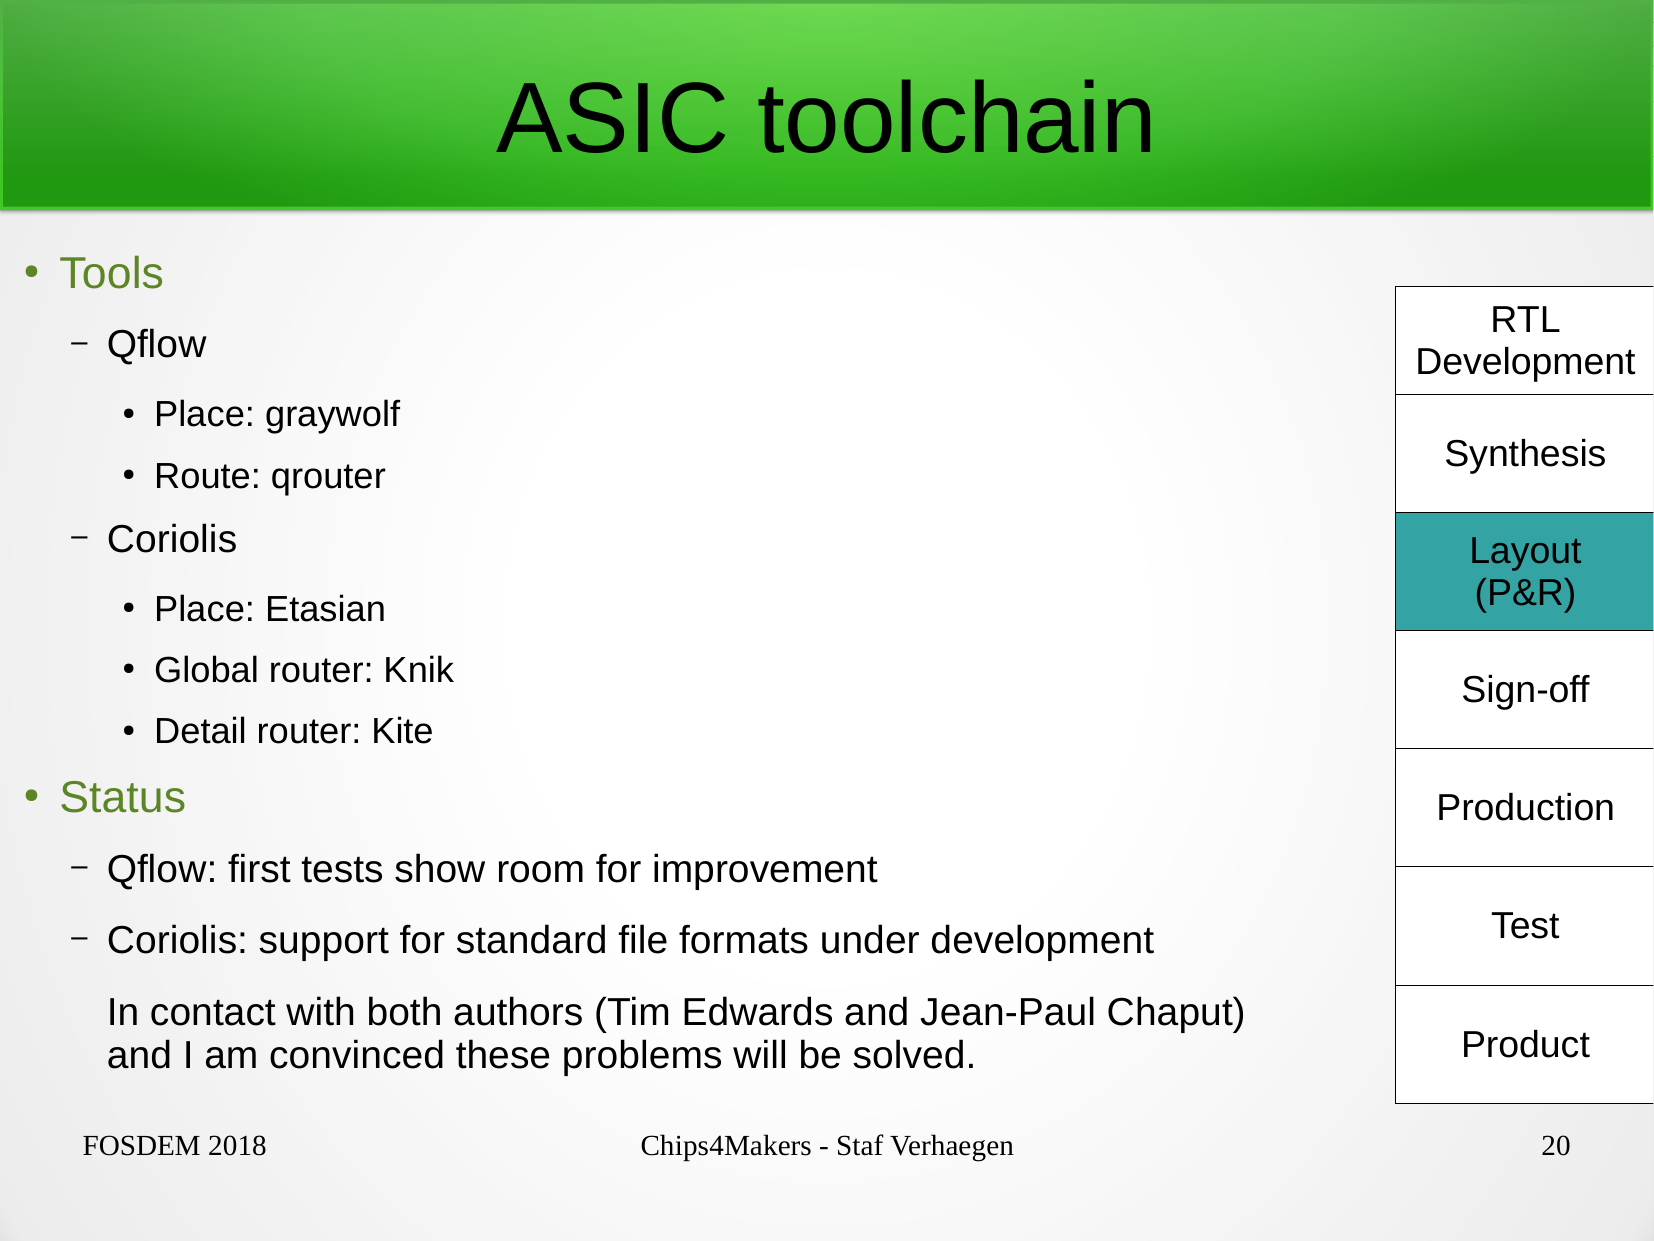

# ASIC toolchain
Tools
Qflow
Place: graywolf
Route: qrouter
Coriolis
Place: Etasian
Global router: Knik
Detail router: Kite
Status
Qflow: first tests show room for improvement
Coriolis: support for standard file formats under development
In contact with both authors (Tim Edwards and Jean-Paul Chaput) and I am convinced these problems will be solved.
| RTL Development |
| --- |
| Synthesis |
| Layout (P&R) |
| Sign-off |
| Production |
| Test |
| Product |
FOSDEM 2018
Chips4Makers - Staf Verhaegen
20